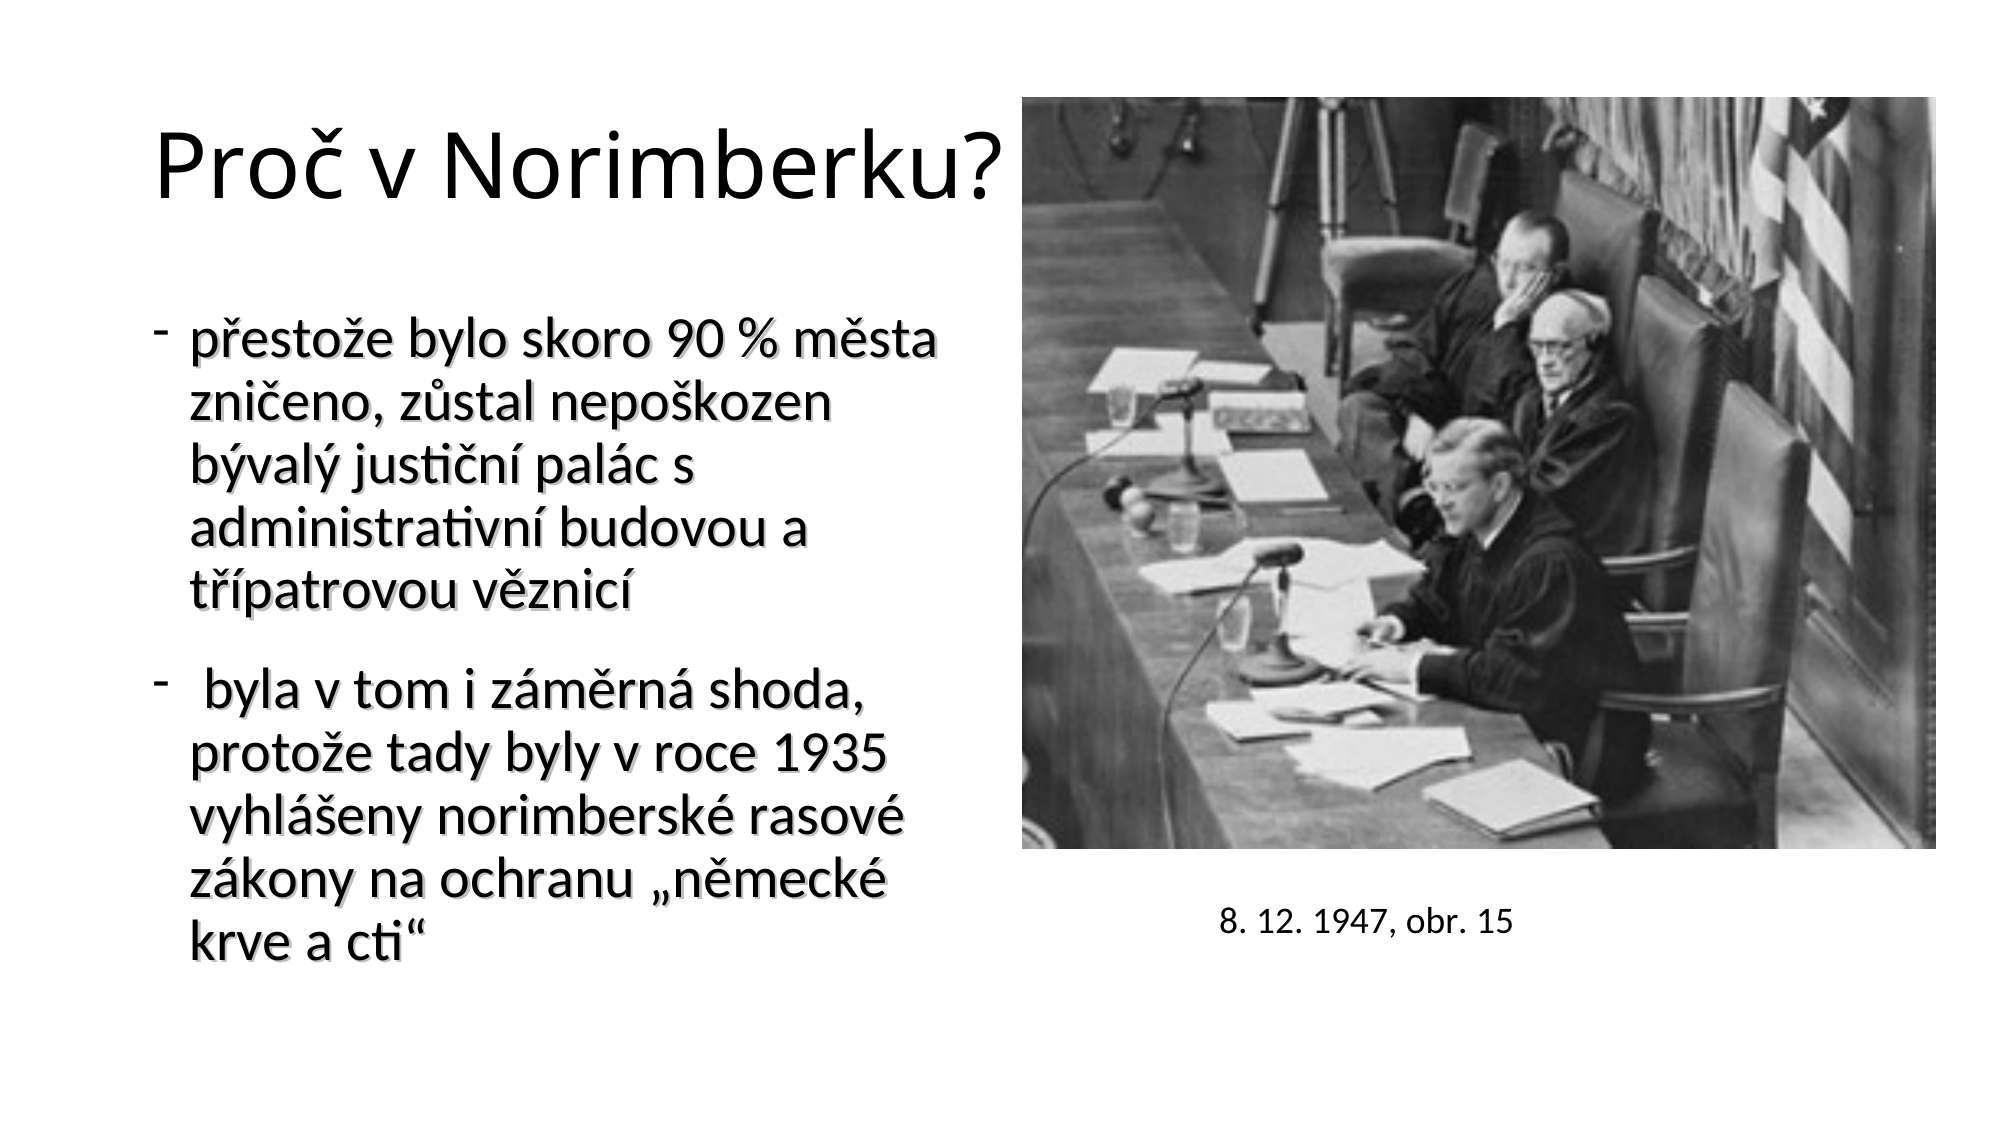

# Proč v Norimberku?
přestože bylo skoro 90 % města zničeno, zůstal nepoškozen bývalý justiční palác s administrativní budovou a třípatrovou věznicí
 byla v tom i záměrná shoda, protože tady byly v roce 1935 vyhlášeny norimberské rasové zákony na ochranu „německé krve a cti“
8. 12. 1947, obr. 15